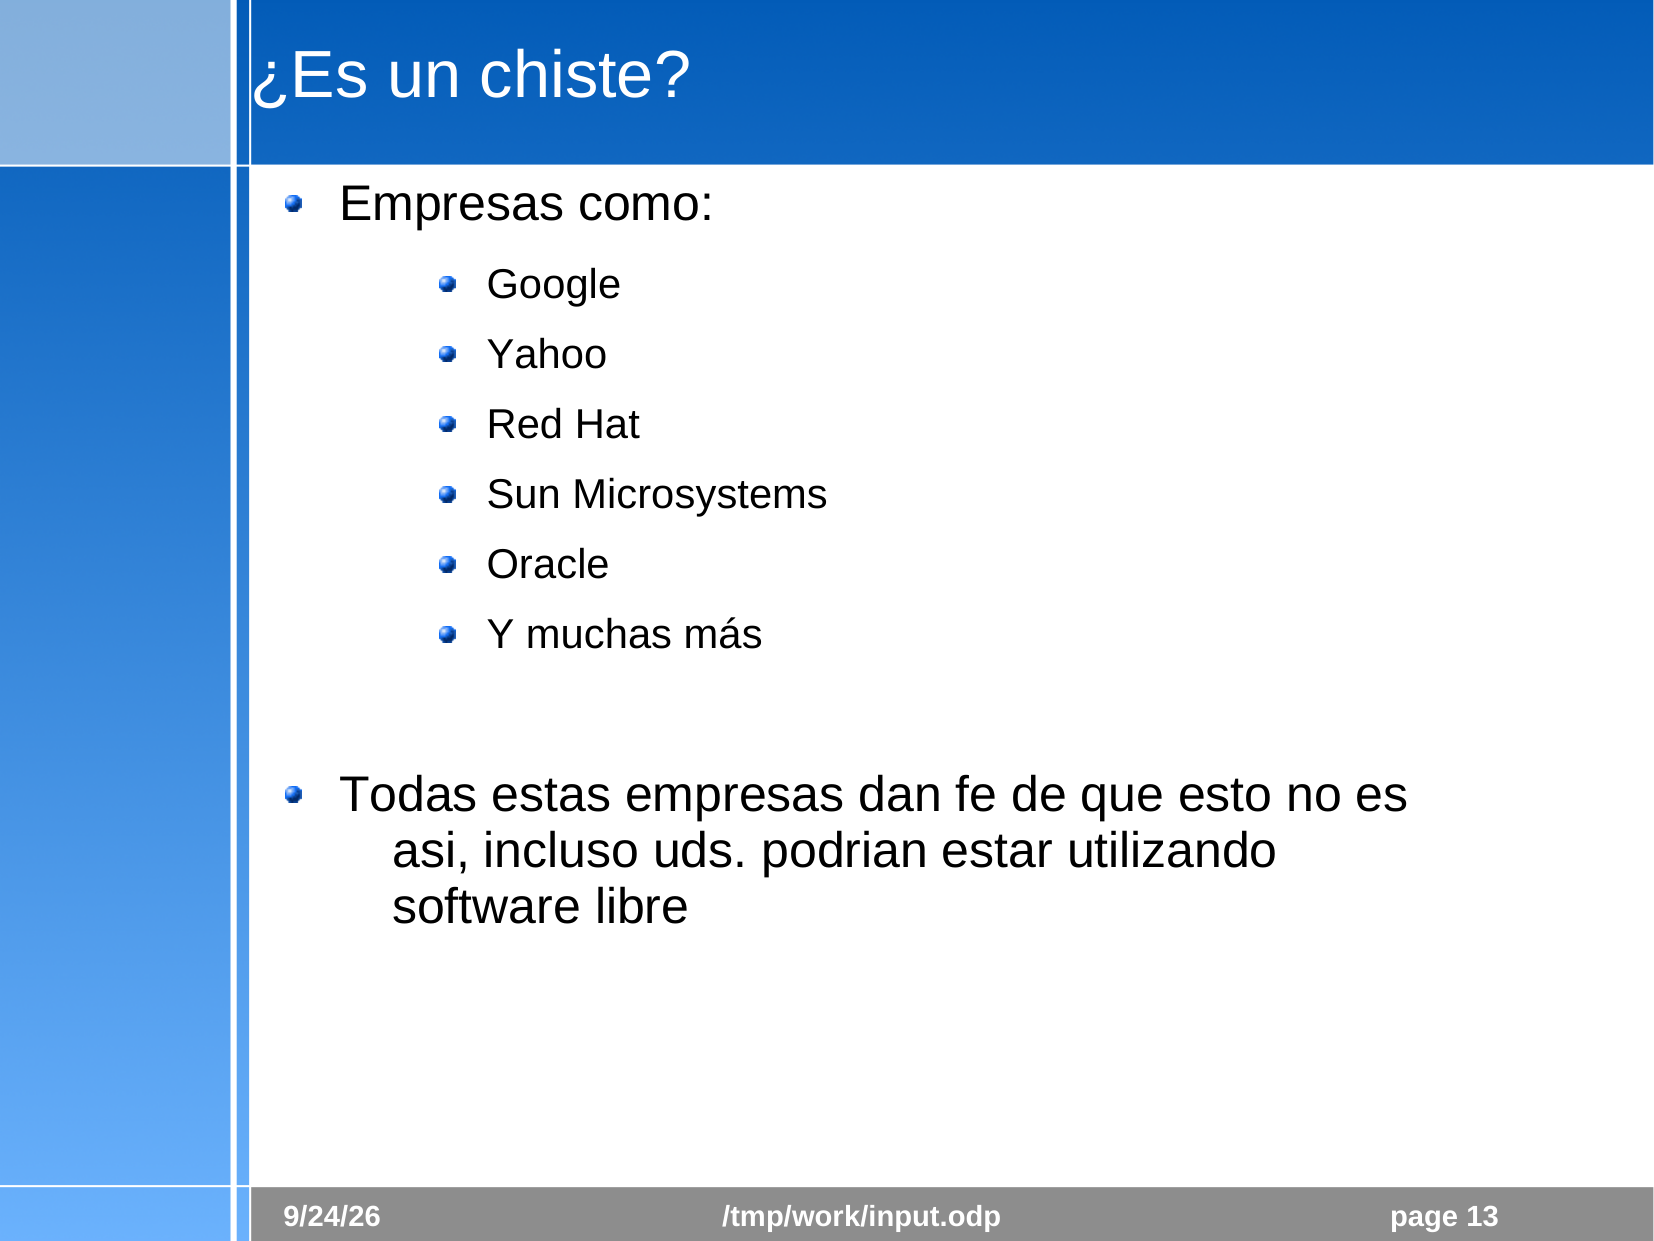

# ¿Es un chiste?
Empresas como:
Google
Yahoo
Red Hat
Sun Microsystems
Oracle
Y muchas más
Todas estas empresas dan fe de que esto no es asi, incluso uds. podrian estar utilizando software libre